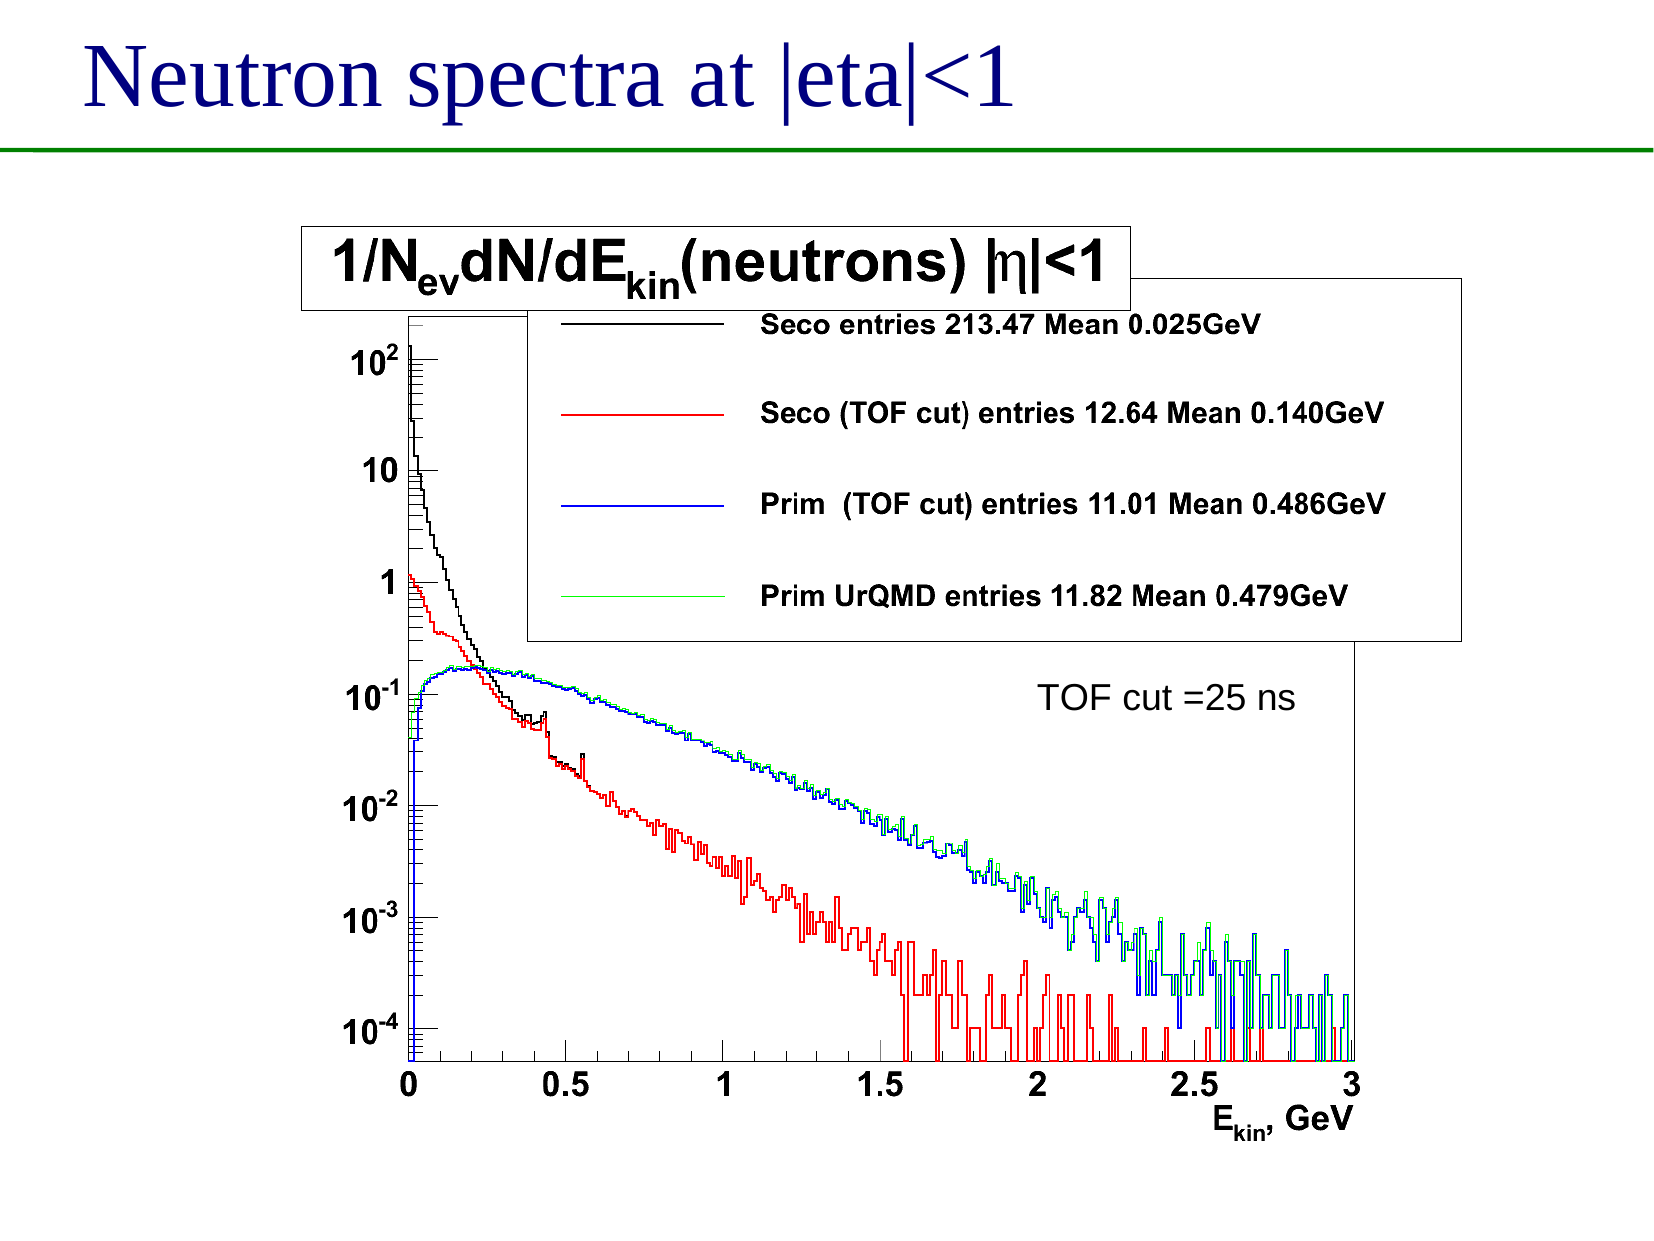

# Neutron spectra at |eta|<1
TOF cut =25 ns